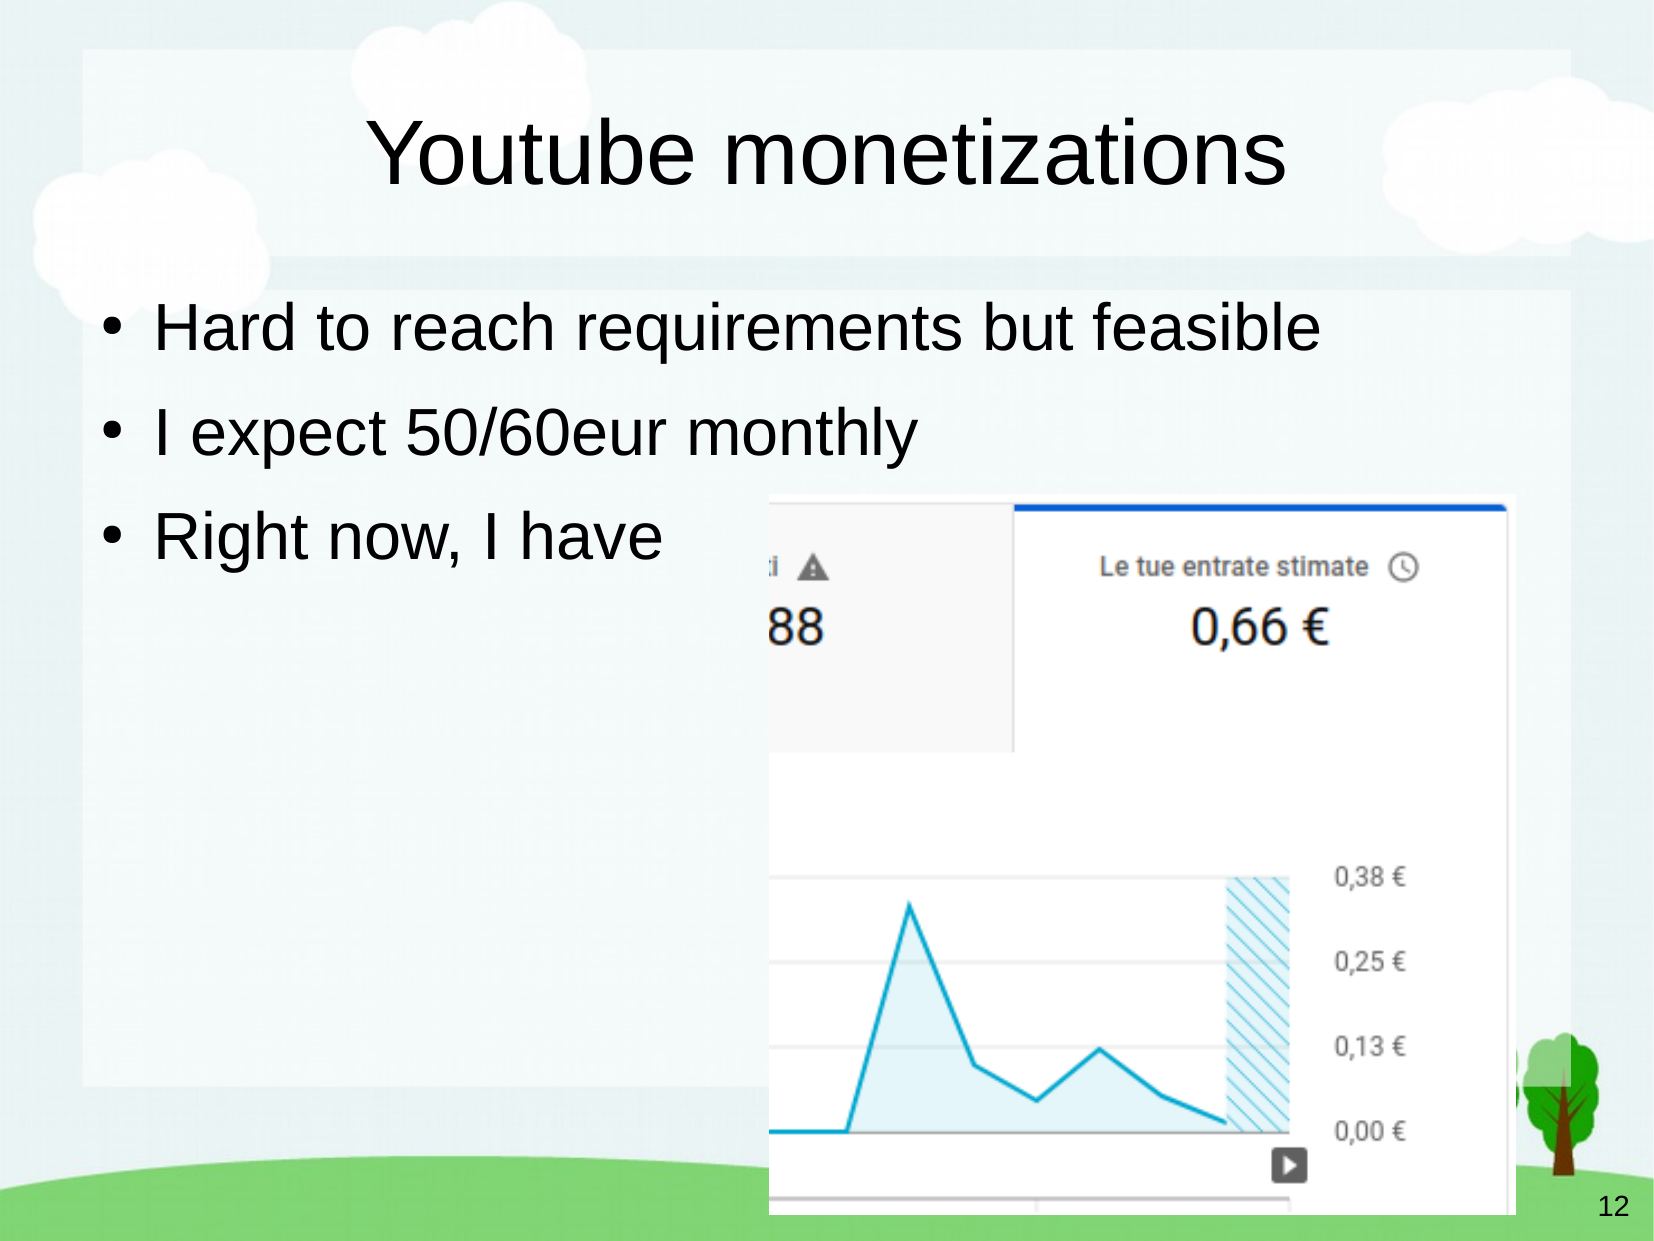

# Youtube monetizations
Hard to reach requirements but feasible
I expect 50/60eur monthly
Right now, I have
12